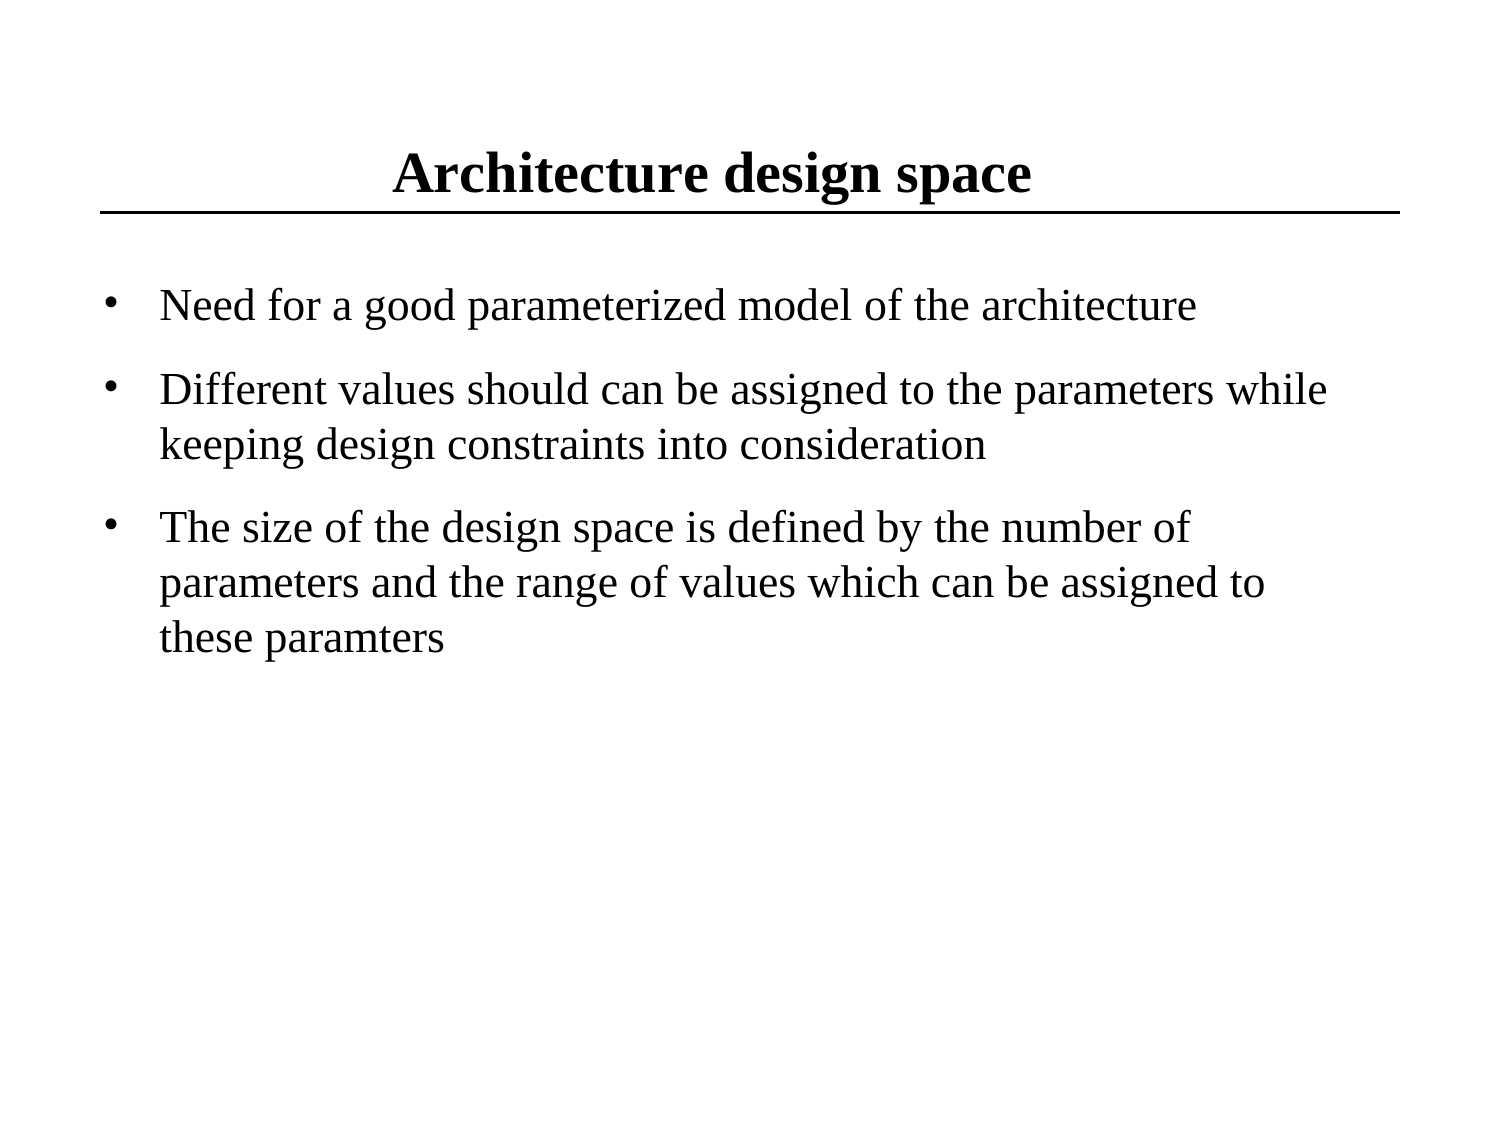

Architecture design space
Need for a good parameterized model of the architecture
Different values should can be assigned to the parameters while keeping design constraints into consideration
The size of the design space is defined by the number of parameters and the range of values which can be assigned to these paramters